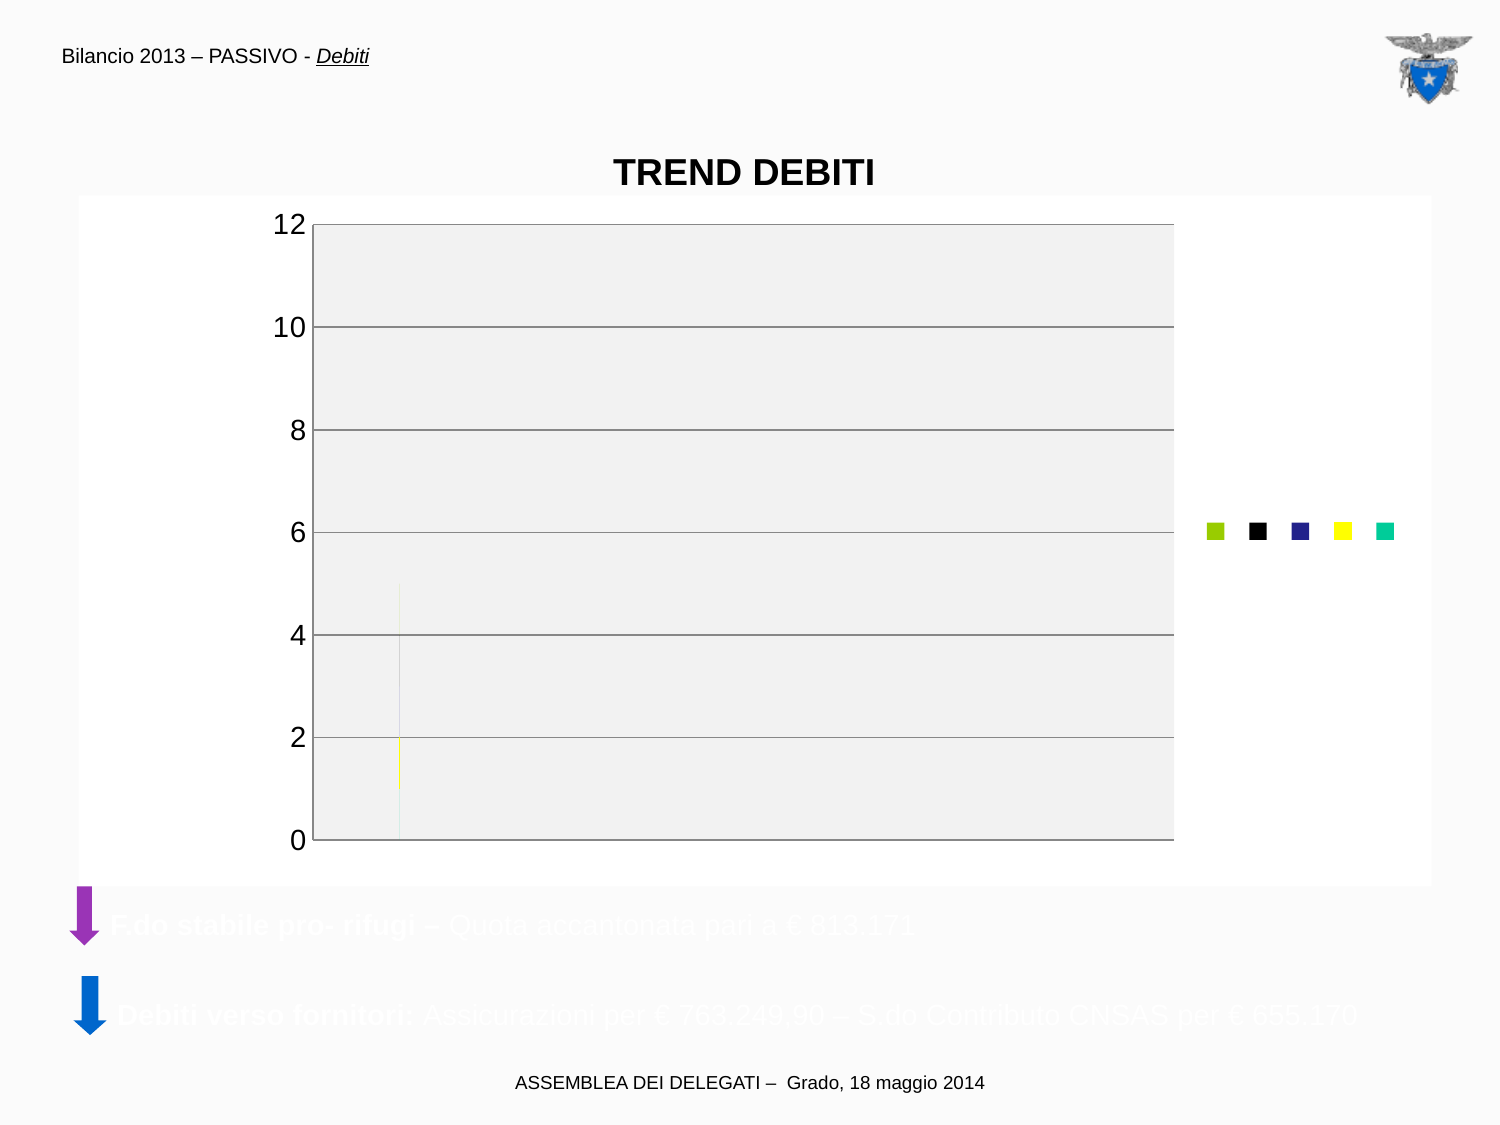

Bilancio 2013 – PASSIVO - Debiti
TREND DEBITI
### Chart
| Category | | | | | |
|---|---|---|---|---|---|
F.do stabile pro- rifugi – Quota accantonata pari a € 813.171
Debiti verso fornitori: Assicurazioni per € 763.249,90 – S.do Contributo CNSAS per € 655.170
ASSEMBLEA DEI DELEGATI – Grado, 18 maggio 2014